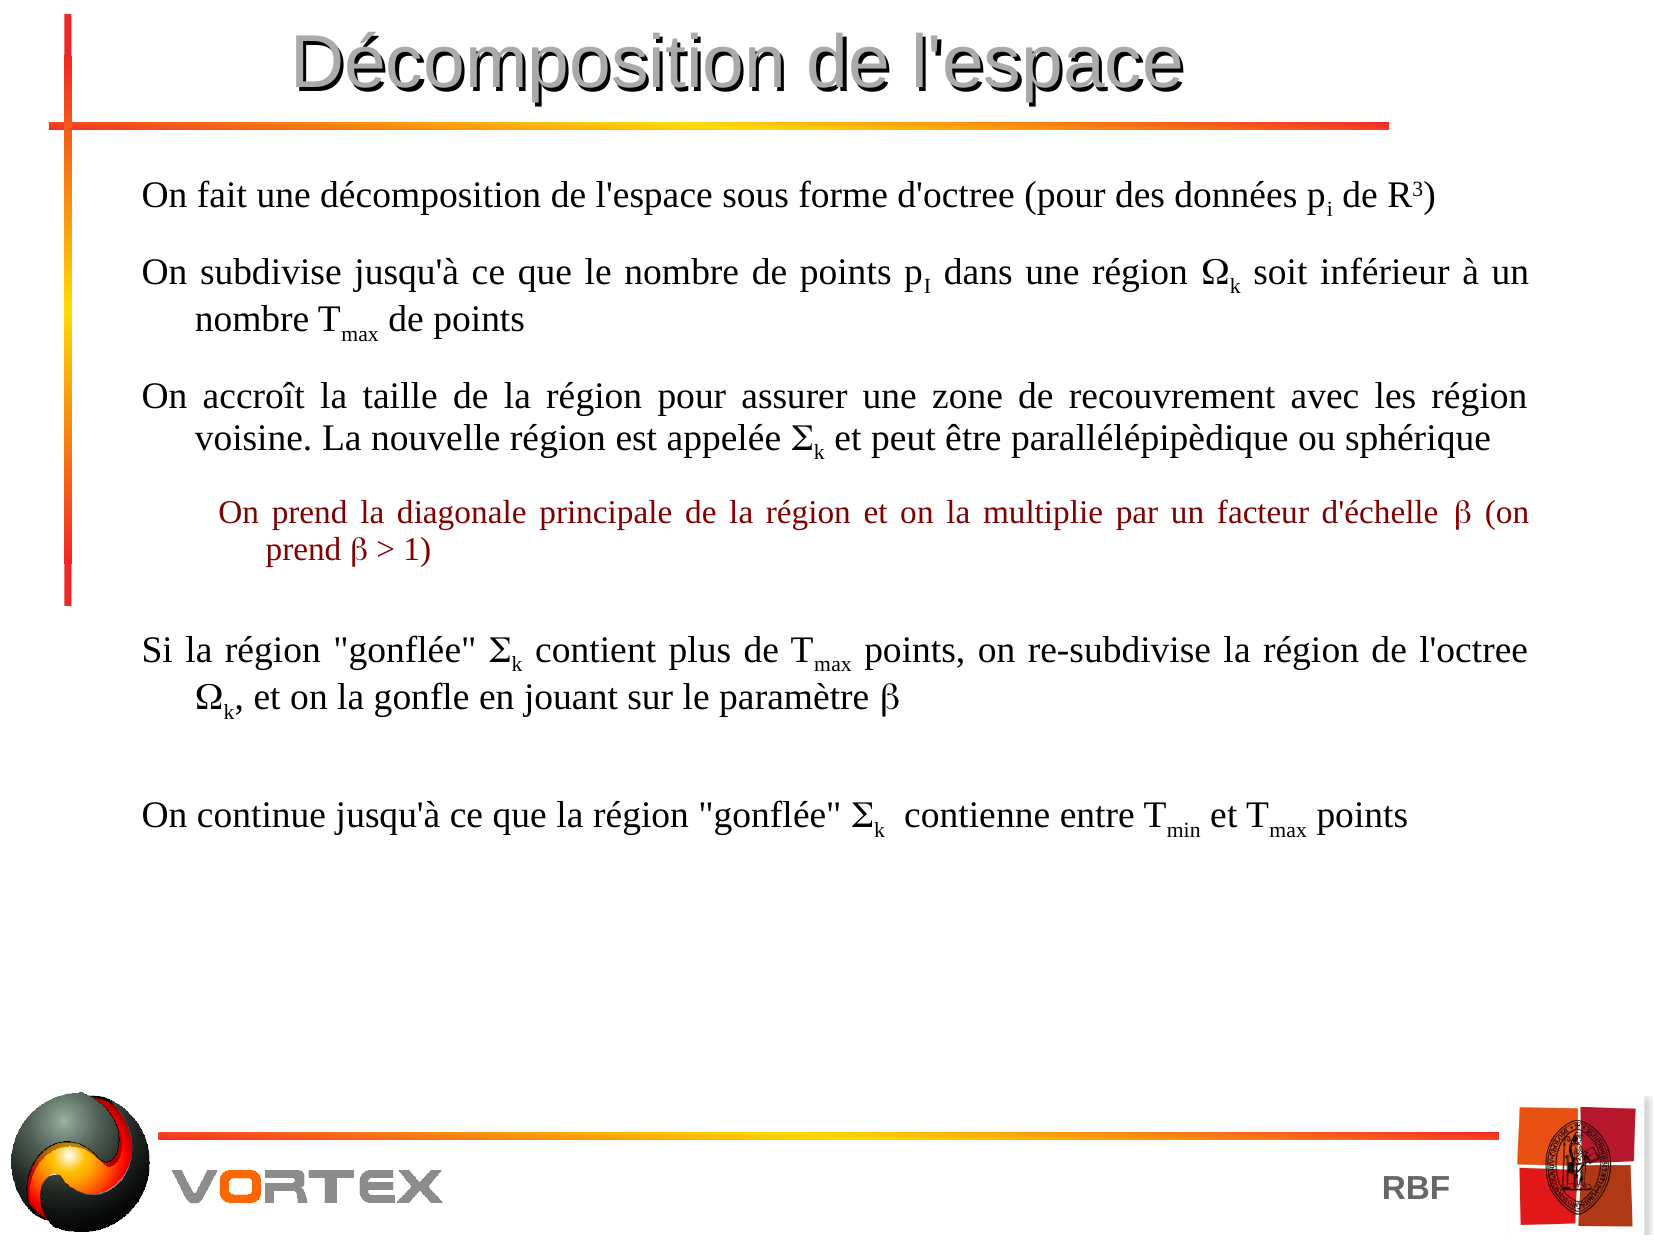

# Décomposition de l'espace
On fait une décomposition de l'espace sous forme d'octree (pour des données pi de R3)
On subdivise jusqu'à ce que le nombre de points pI dans une région k soit inférieur à un nombre Tmax de points
On accroît la taille de la région pour assurer une zone de recouvrement avec les région voisine. La nouvelle région est appelée k et peut être parallélépipèdique ou sphérique
On prend la diagonale principale de la région et on la multiplie par un facteur d'échelle  (on prend  > 1)
Si la région "gonflée" k contient plus de Tmax points, on re-subdivise la région de l'octree k, et on la gonfle en jouant sur le paramètre 
On continue jusqu'à ce que la région "gonflée" k contienne entre Tmin et Tmax points